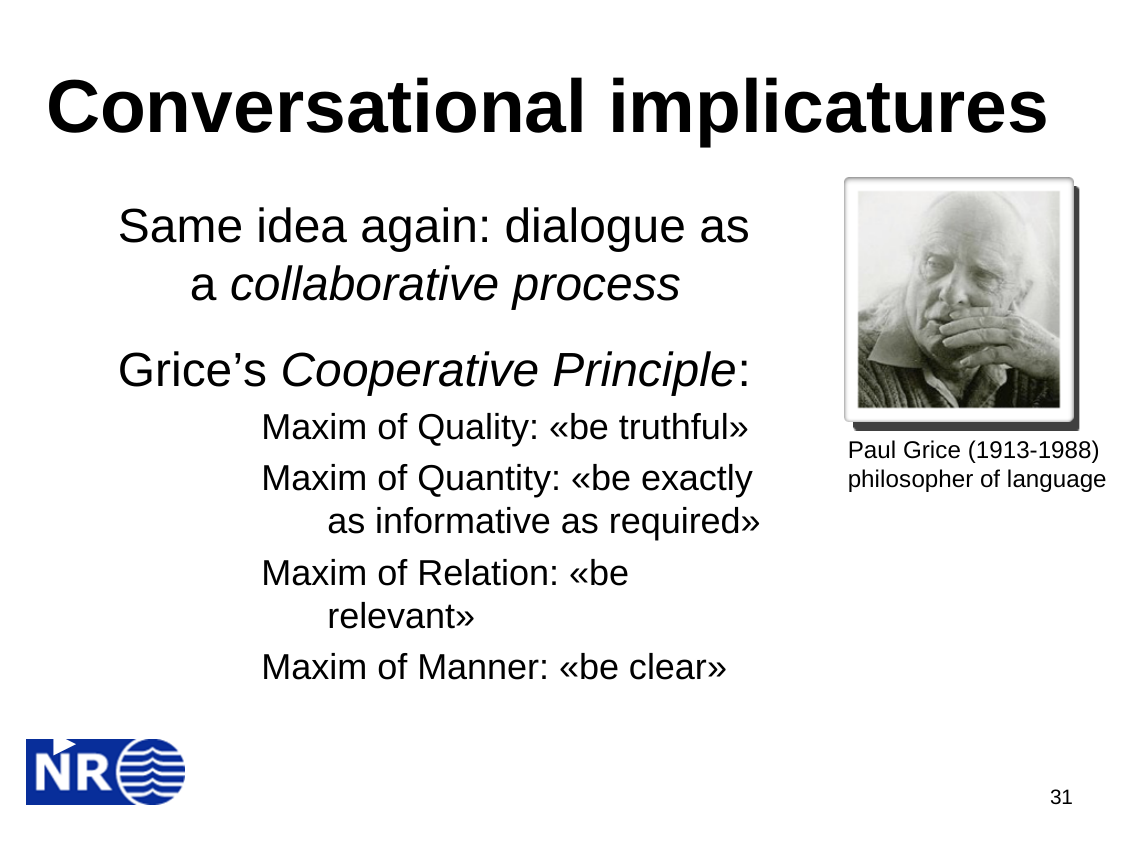

# Conversational implicatures
Same idea again: dialogue as a collaborative process
Grice’s Cooperative Principle:
Maxim of Quality: «be truthful»
Maxim of Quantity: «be exactly as informative as required»
Maxim of Relation: «be relevant»
Maxim of Manner: «be clear»
Paul Grice (1913-1988)
philosopher of language
31
[Paul Grice (1975), Logic and Conversation.]